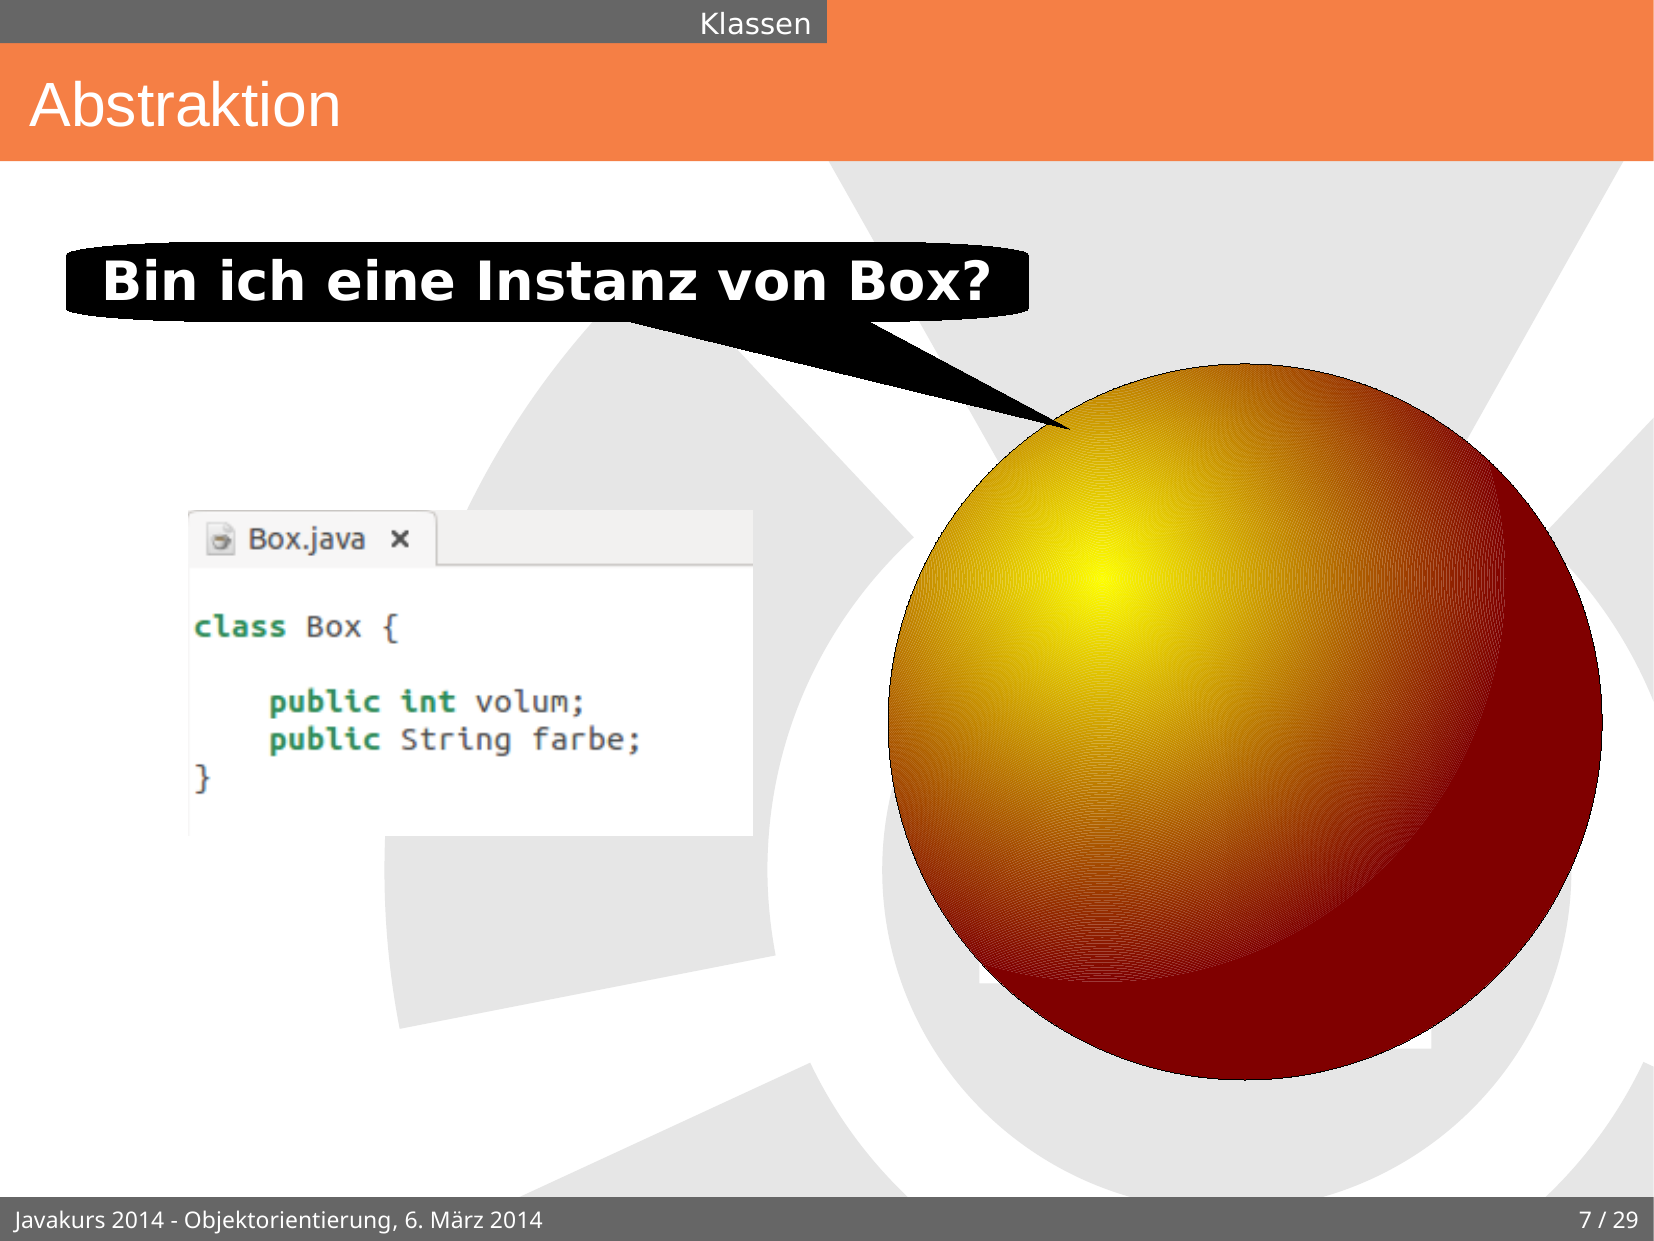

Klassen
# Abstraktion
Bin ich eine Instanz von Box?